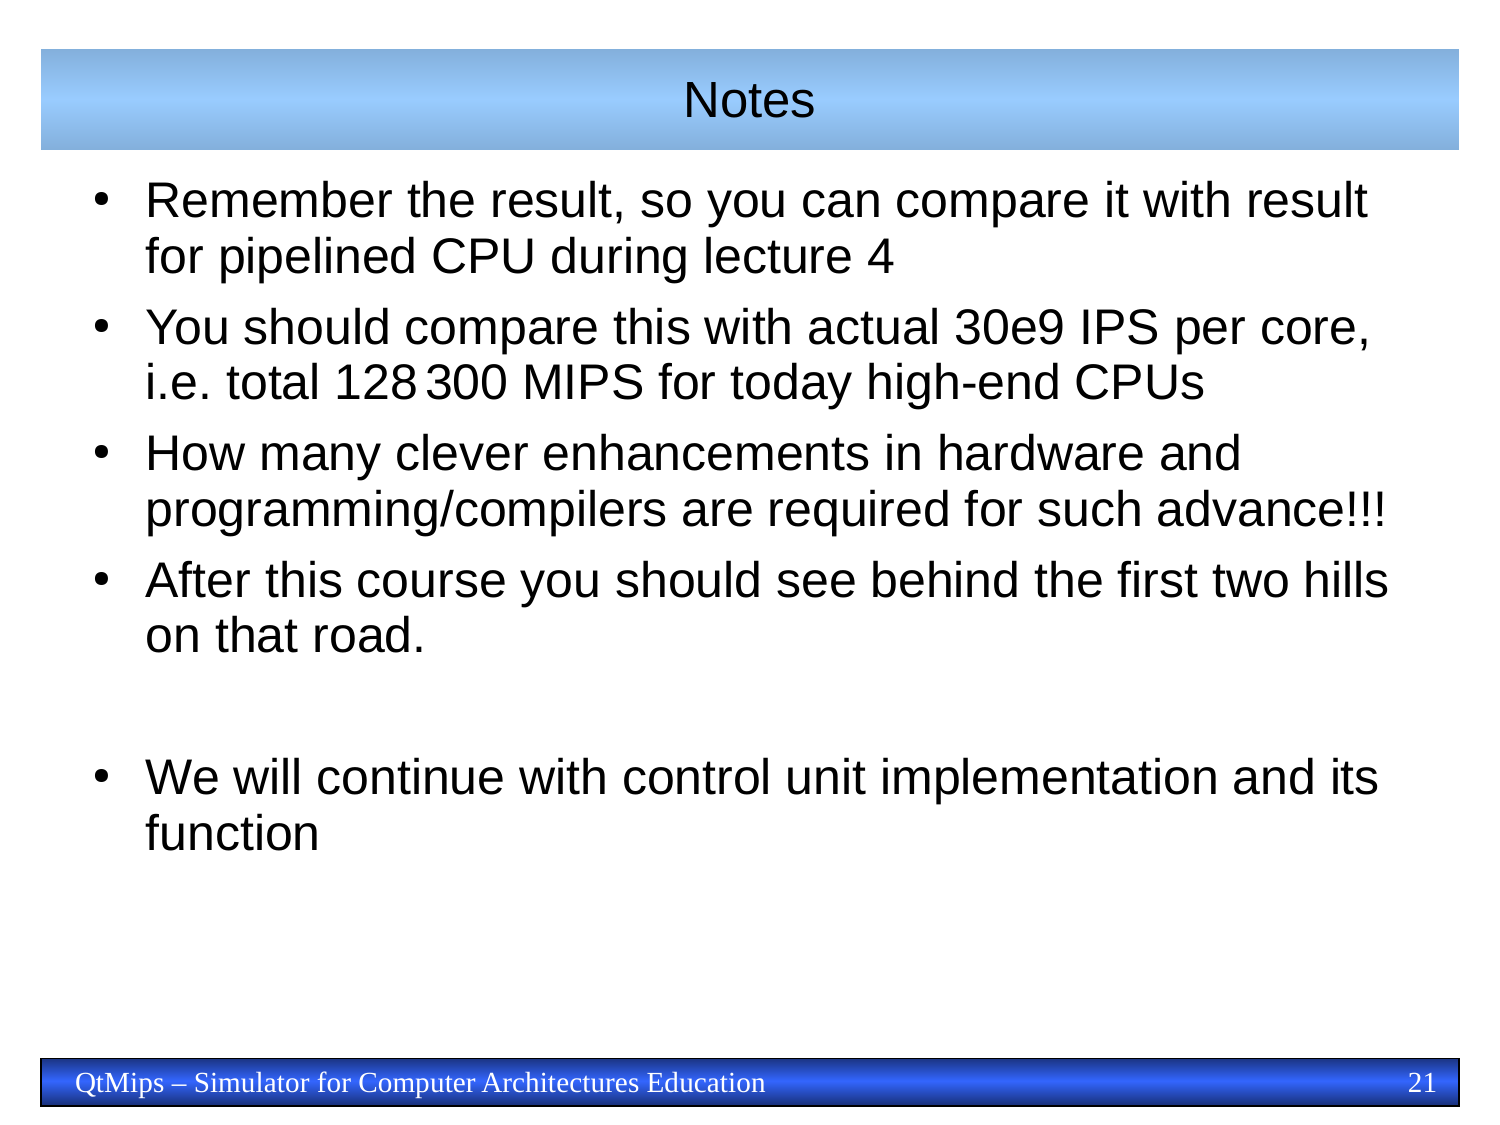

# Notes
Remember the result, so you can compare it with result for pipelined CPU during lecture 4
You should compare this with actual 30e9 IPS per core, i.e. total 128 300 MIPS for today high-end CPUs
How many clever enhancements in hardware and programming/compilers are required for such advance!!!
After this course you should see behind the first two hills on that road.
We will continue with control unit implementation and its function
QtMips – Simulator for Computer Architectures Education
21